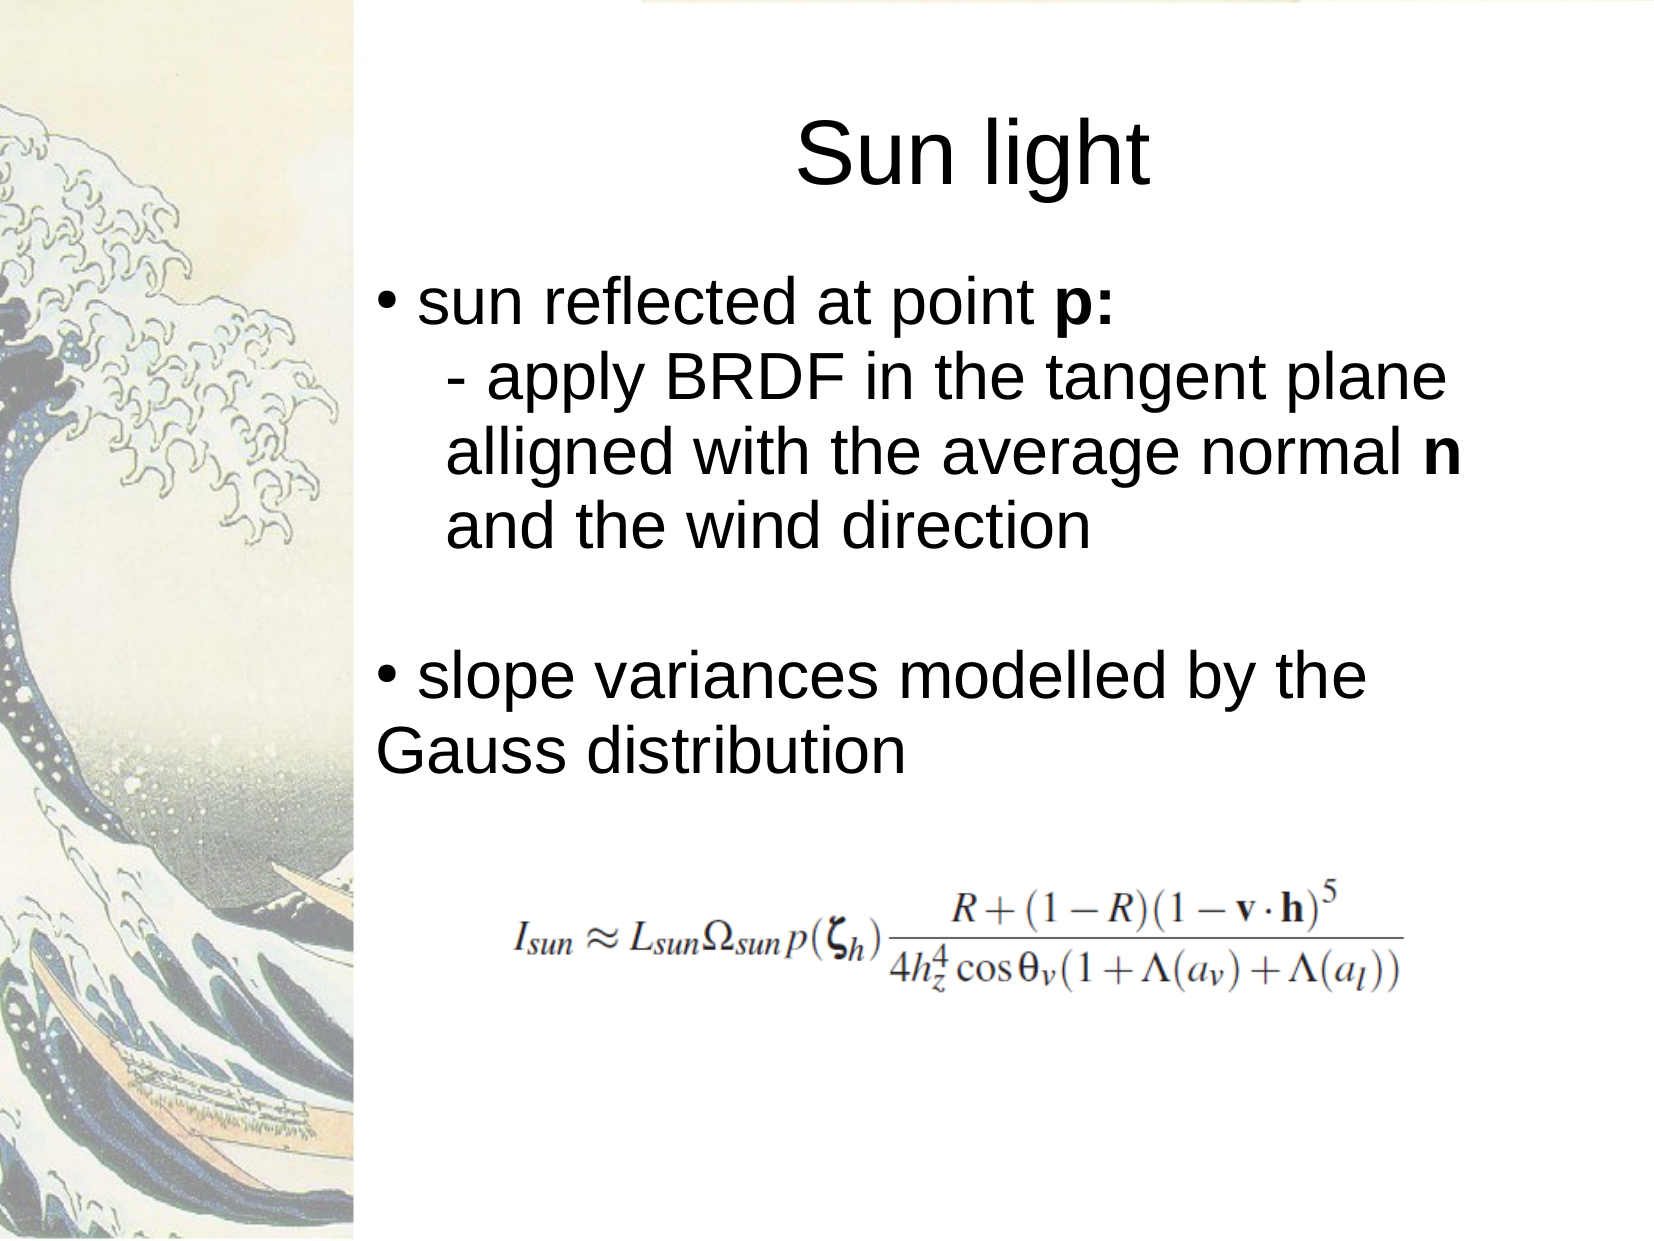

# Sun light
 sun reflected at point p:
- apply BRDF in the tangent plane alligned with the average normal n and the wind direction
 slope variances modelled by the Gauss distribution